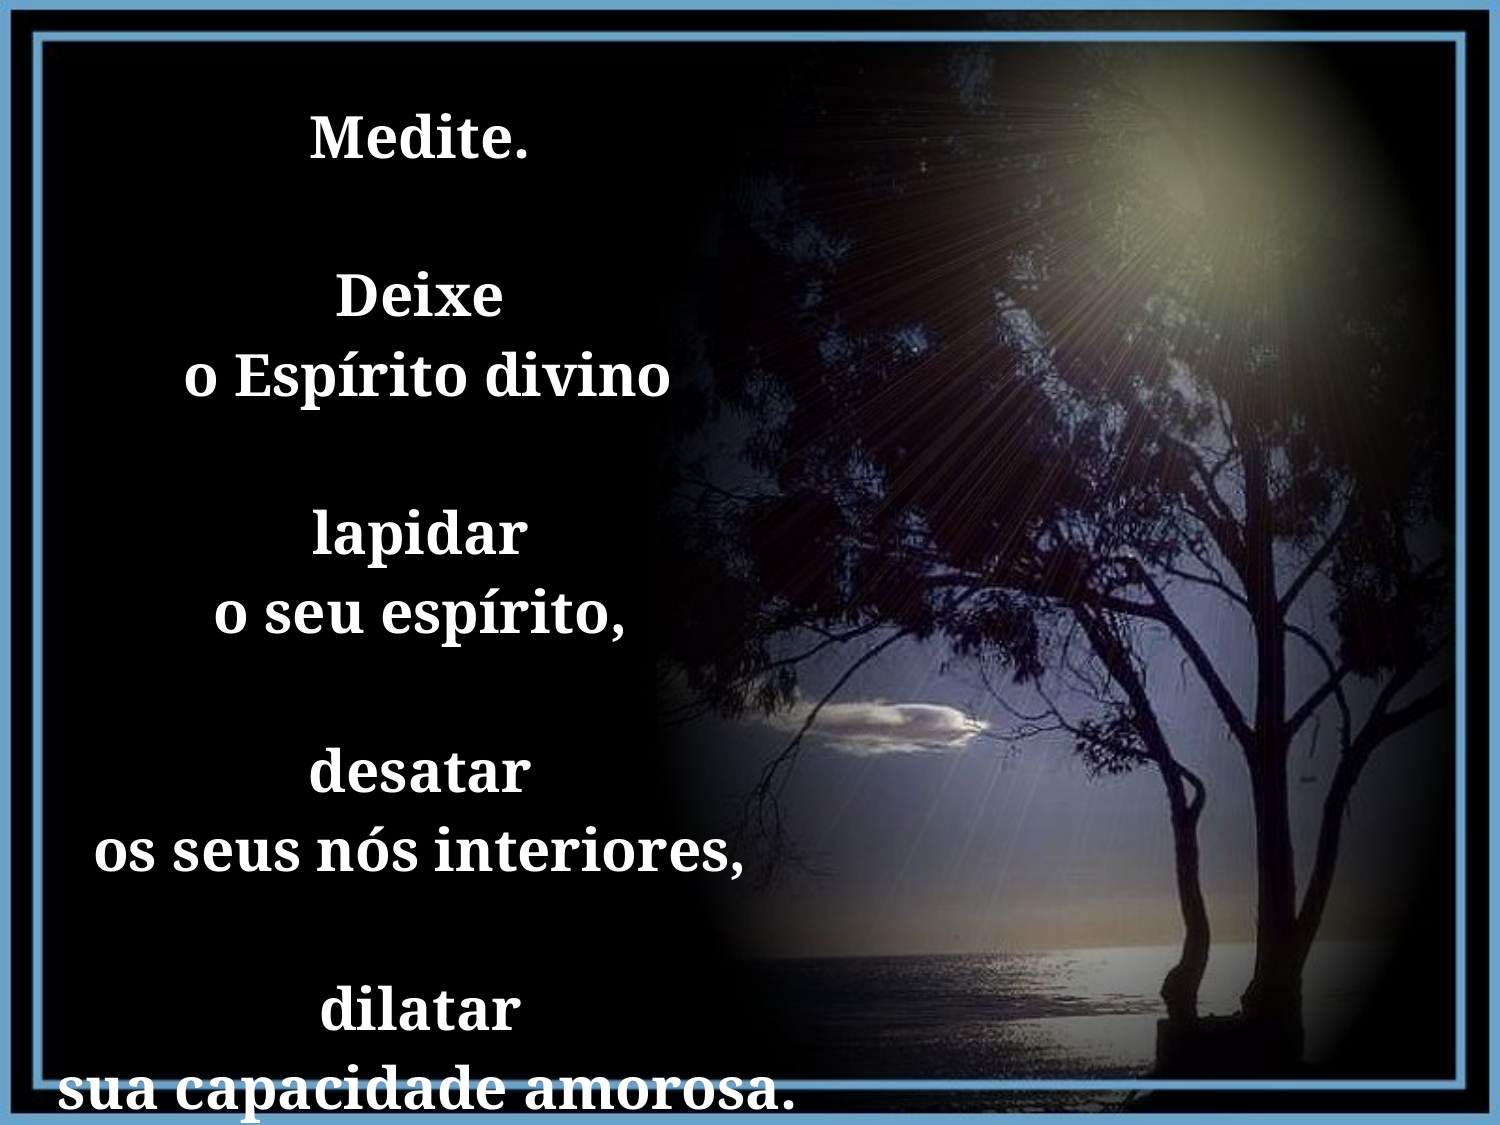

Medite.
Deixe
o Espírito divino
lapidar
o seu espírito,
desatar
os seus nós interiores,
dilatar
sua capacidade amorosa.